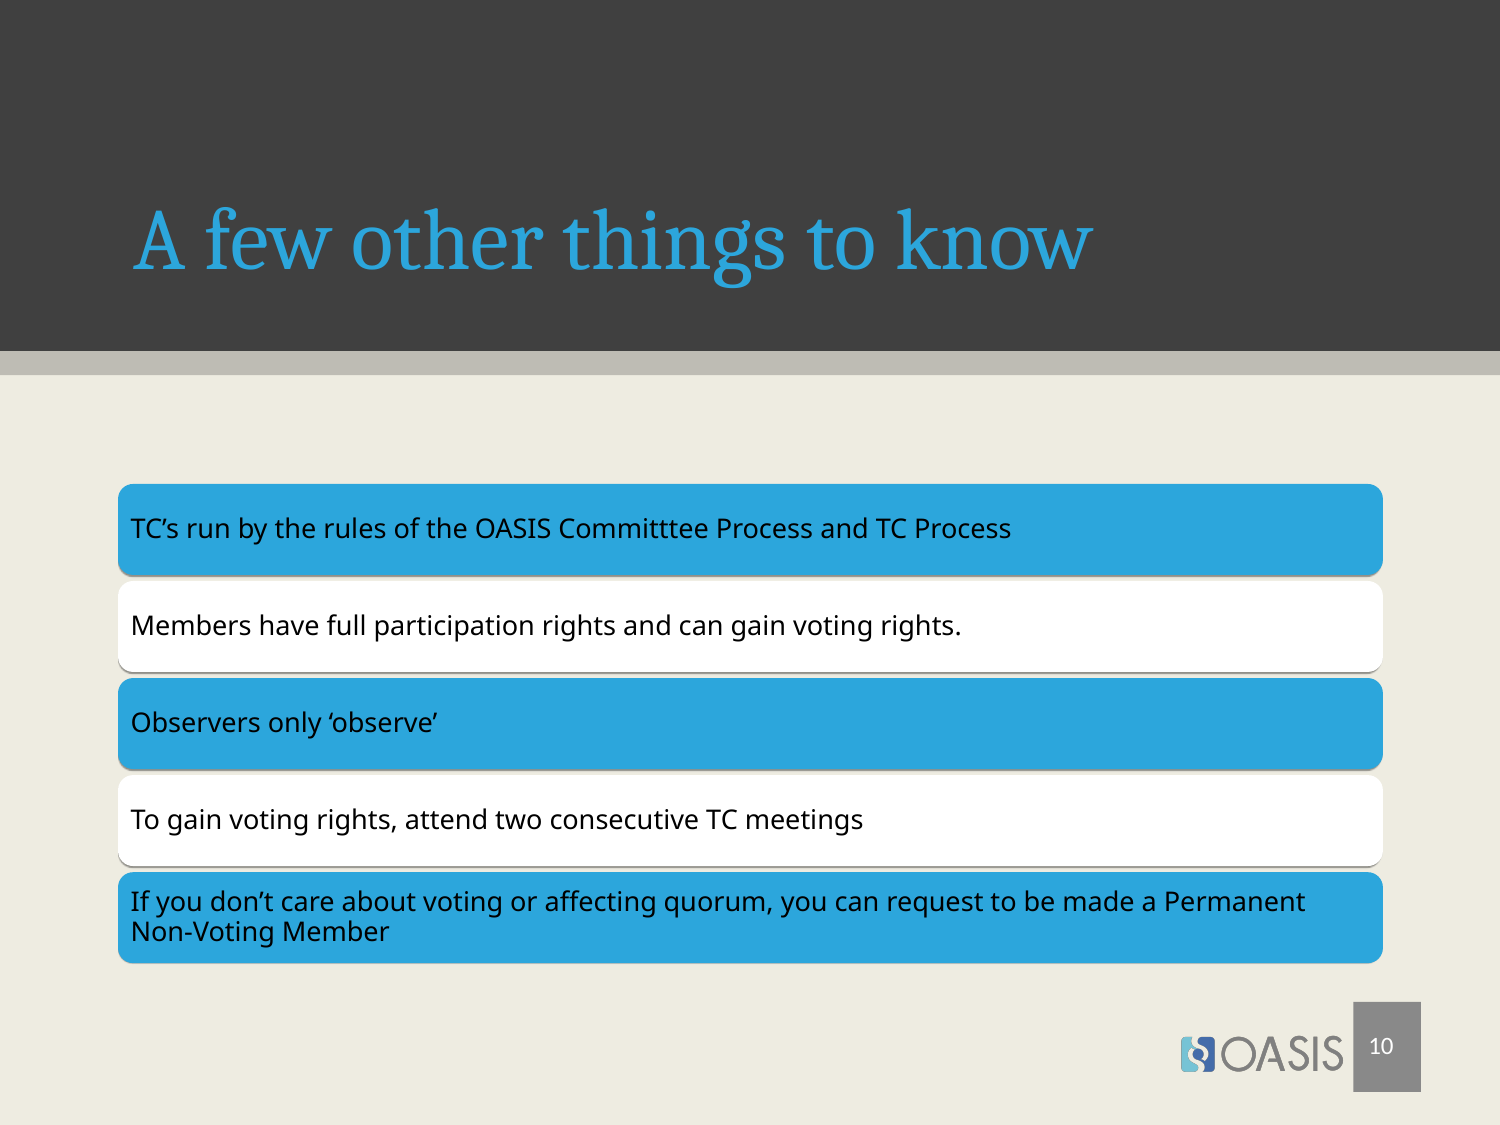

# A few other things to know
TC’s run by the rules of the OASIS Committtee Process and TC Process
Members have full participation rights and can gain voting rights.
Observers only ‘observe’
To gain voting rights, attend two consecutive TC meetings
If you don’t care about voting or affecting quorum, you can request to be made a Permanent Non-Voting Member